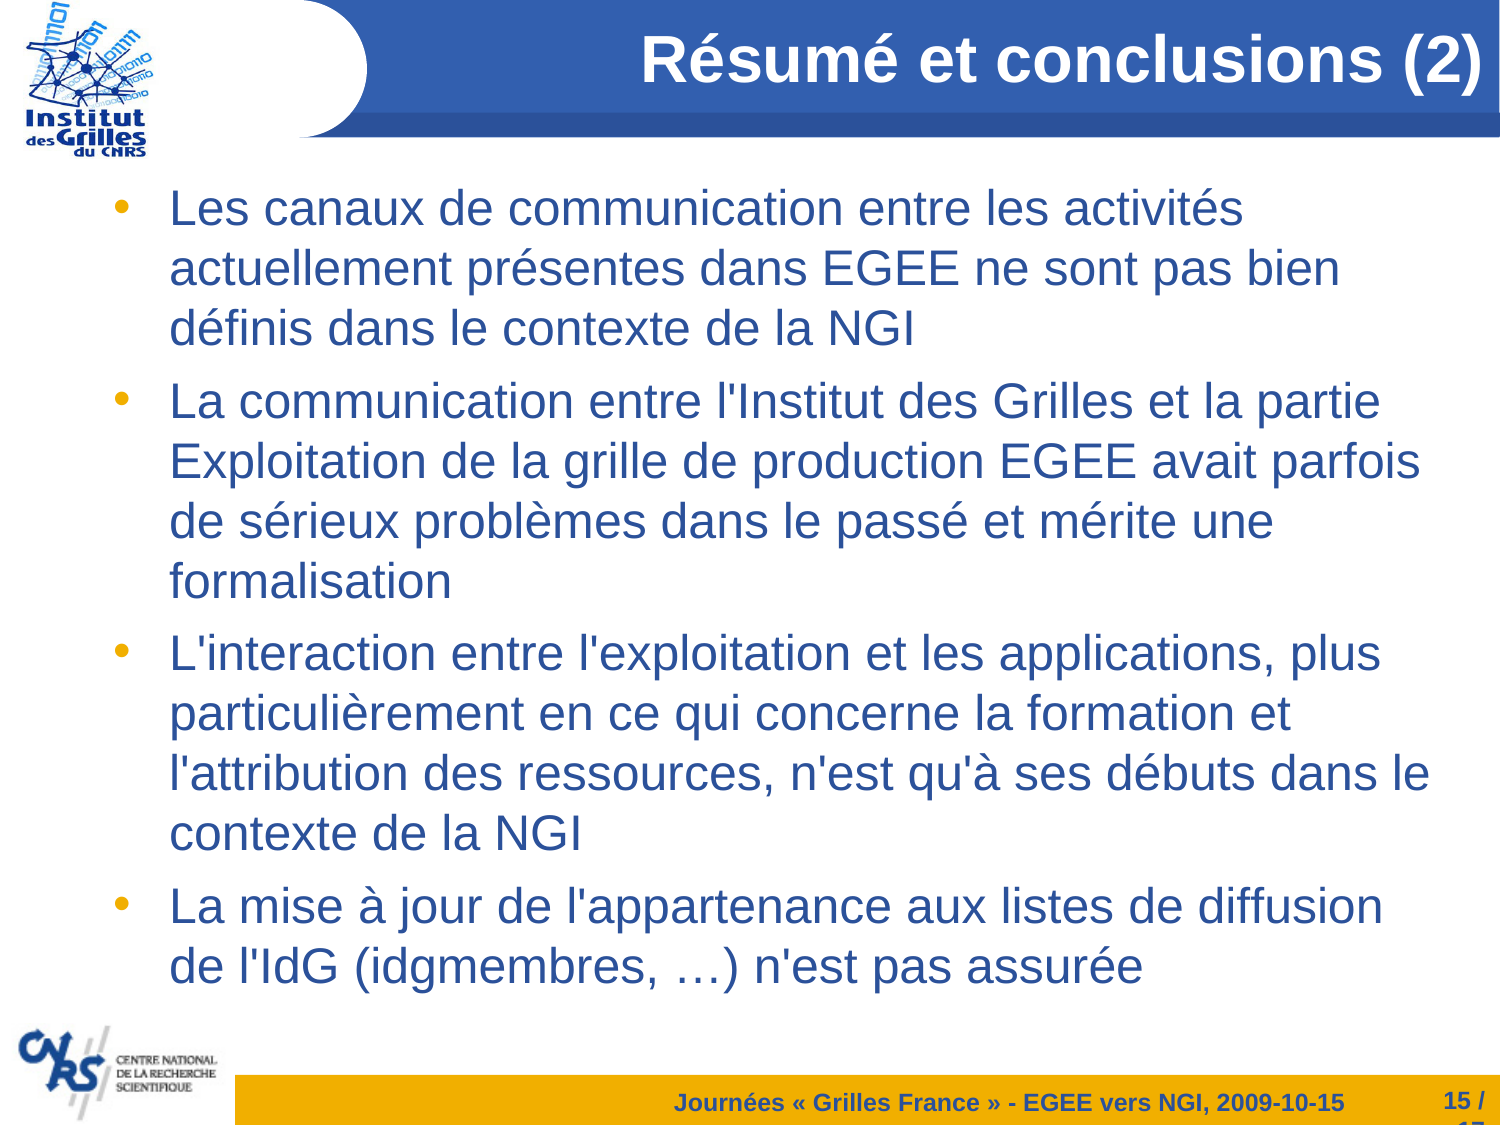

# Résumé et conclusions (2)
Les canaux de communication entre les activités actuellement présentes dans EGEE ne sont pas bien définis dans le contexte de la NGI
La communication entre l'Institut des Grilles et la partie Exploitation de la grille de production EGEE avait parfois de sérieux problèmes dans le passé et mérite une formalisation
L'interaction entre l'exploitation et les applications, plus particulièrement en ce qui concerne la formation et l'attribution des ressources, n'est qu'à ses débuts dans le contexte de la NGI
La mise à jour de l'appartenance aux listes de diffusion de l'IdG (idgmembres, …) n'est pas assurée
Journées « Grilles France » - EGEE vers NGI, 2009-10-15